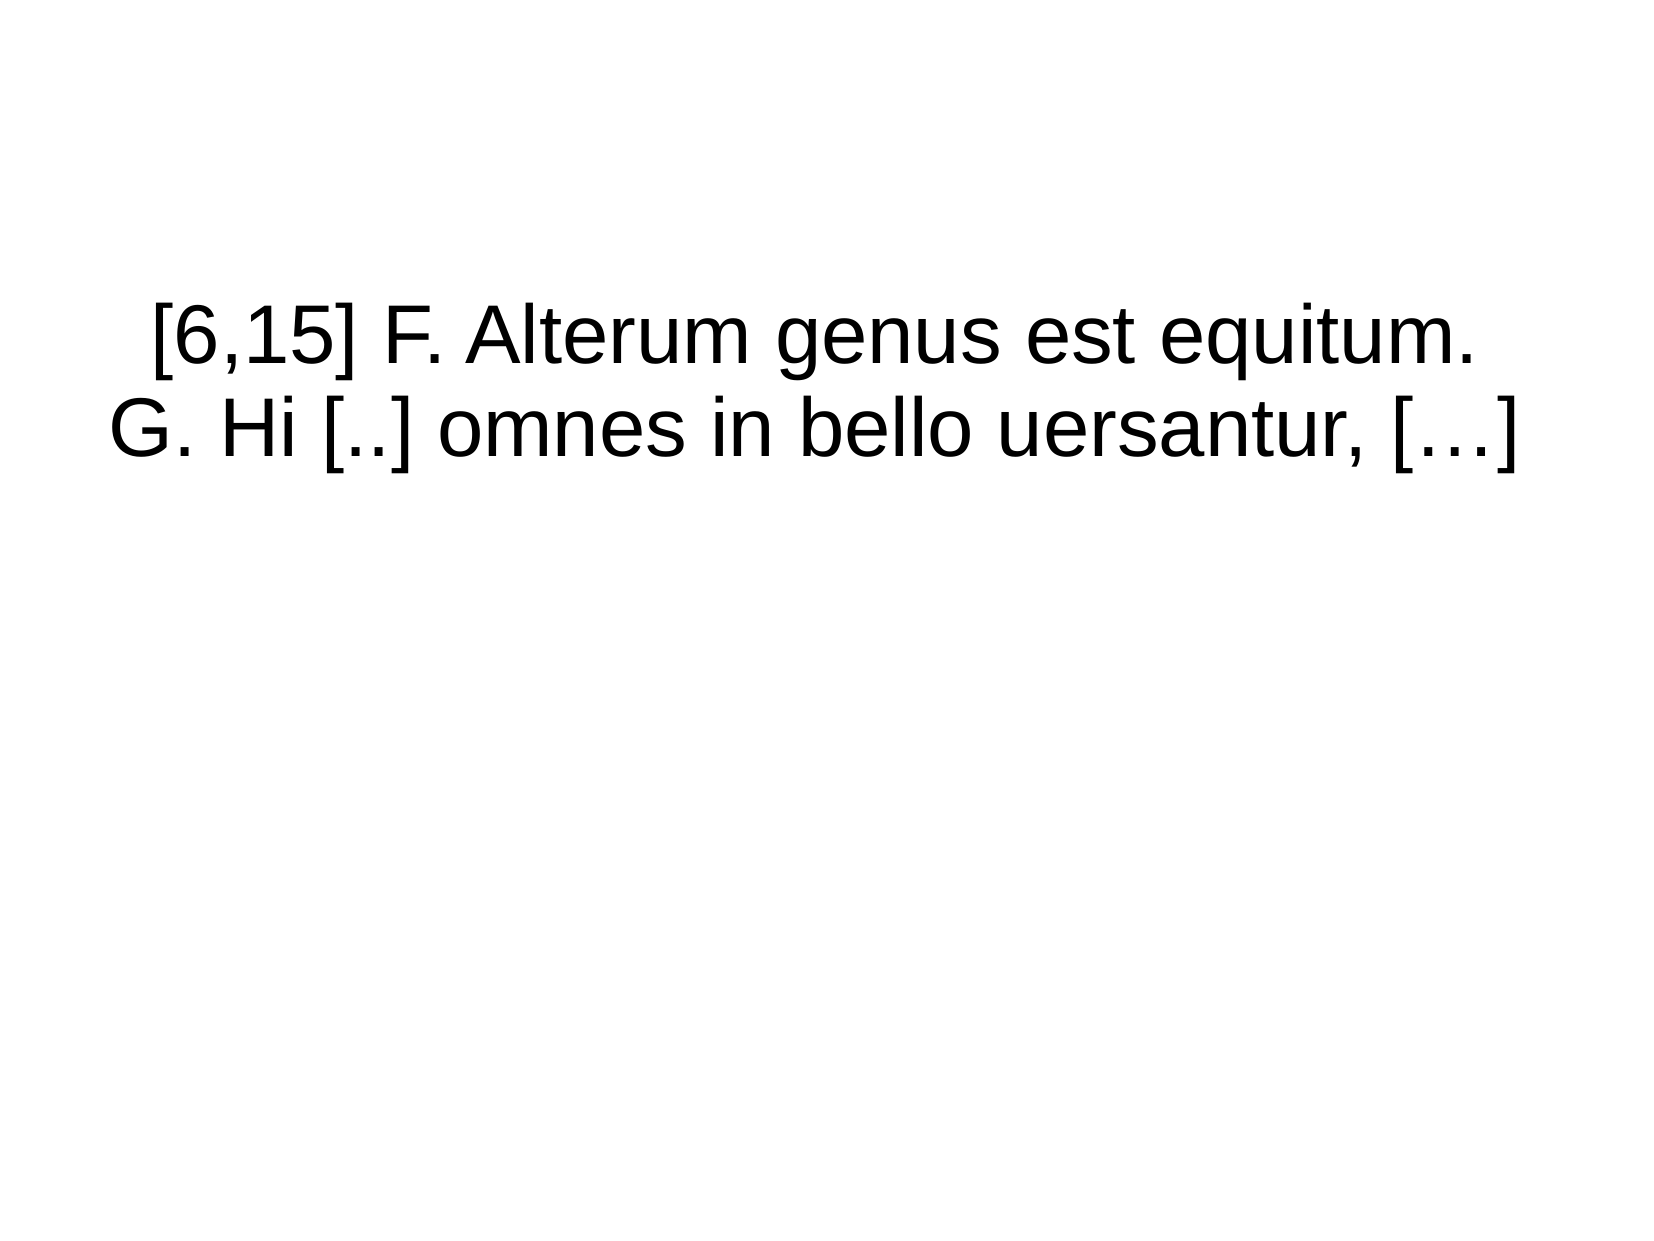

# [6,15] F. Alterum genus est equitum.
G. Hi [..] omnes in bello uersantur, […]